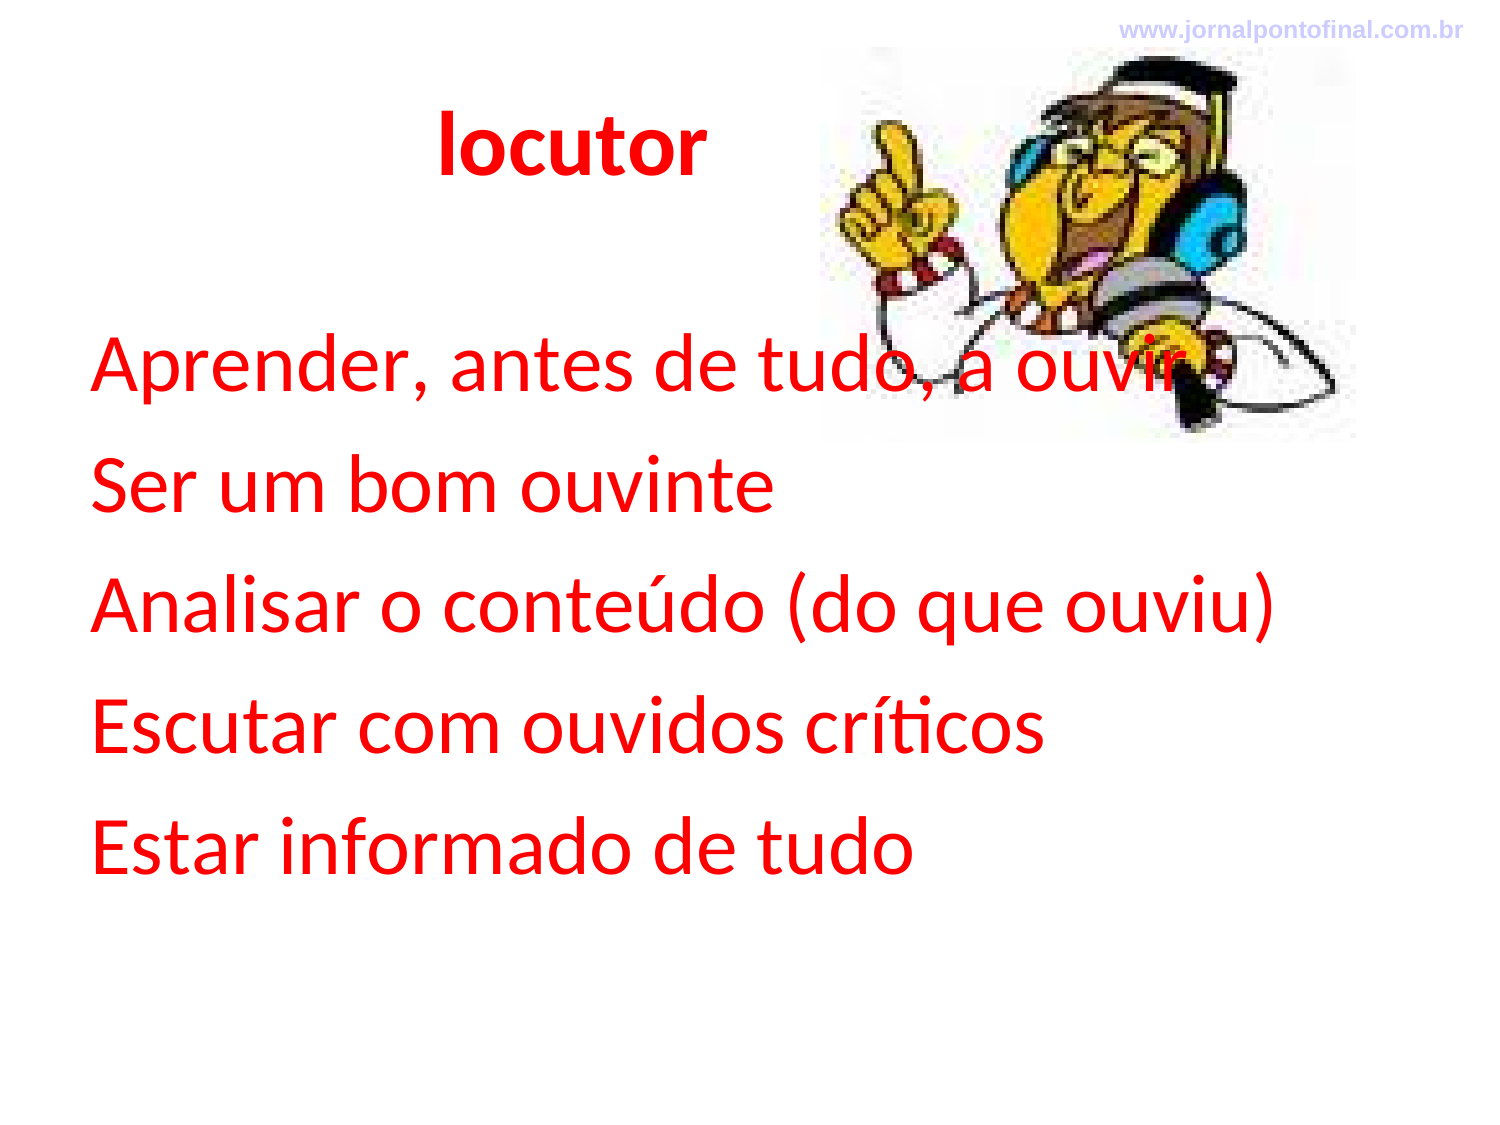

www.jornalpontofinal.com.br
locutor
Aprender, antes de tudo, a ouvir
Ser um bom ouvinte
Analisar o conteúdo (do que ouviu)‏
Escutar com ouvidos críticos
Estar informado de tudo